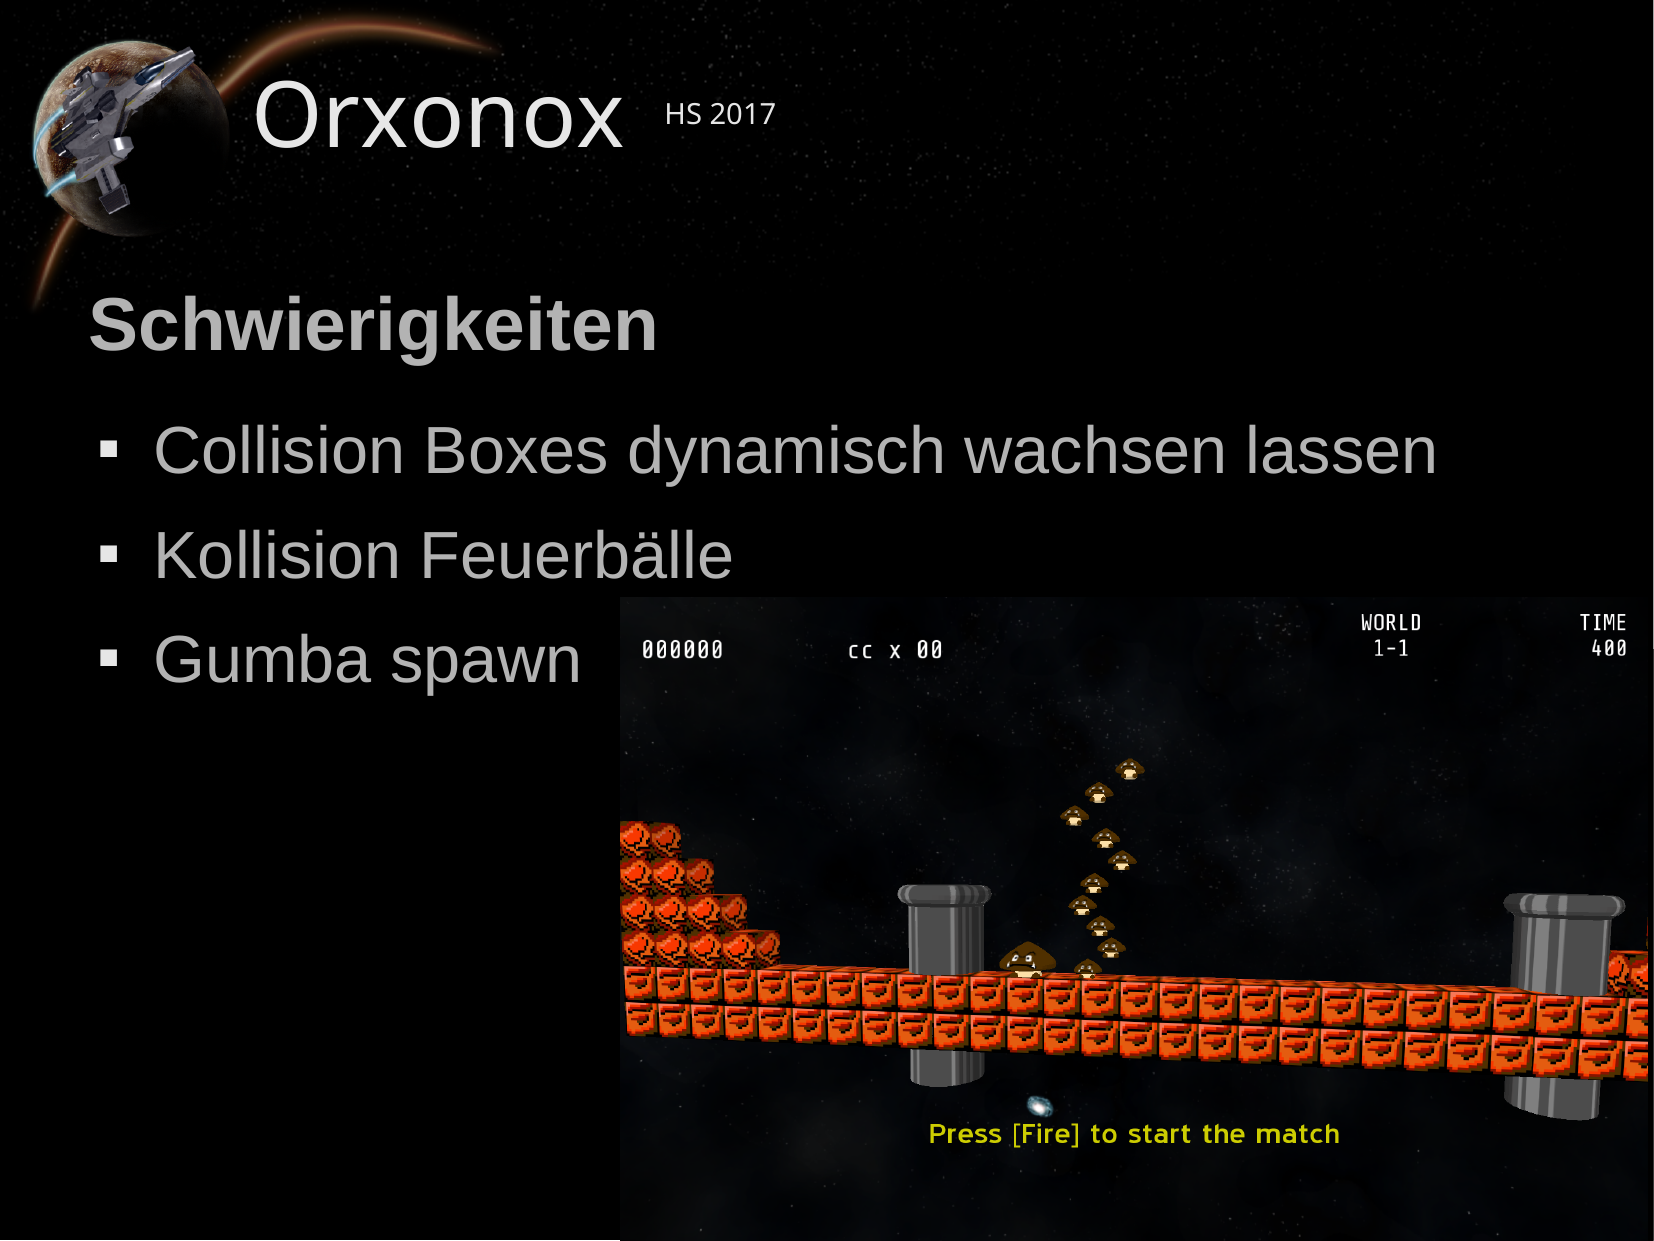

# Schwierigkeiten
Collision Boxes dynamisch wachsen lassen
Kollision Feuerbälle
Gumba spawn